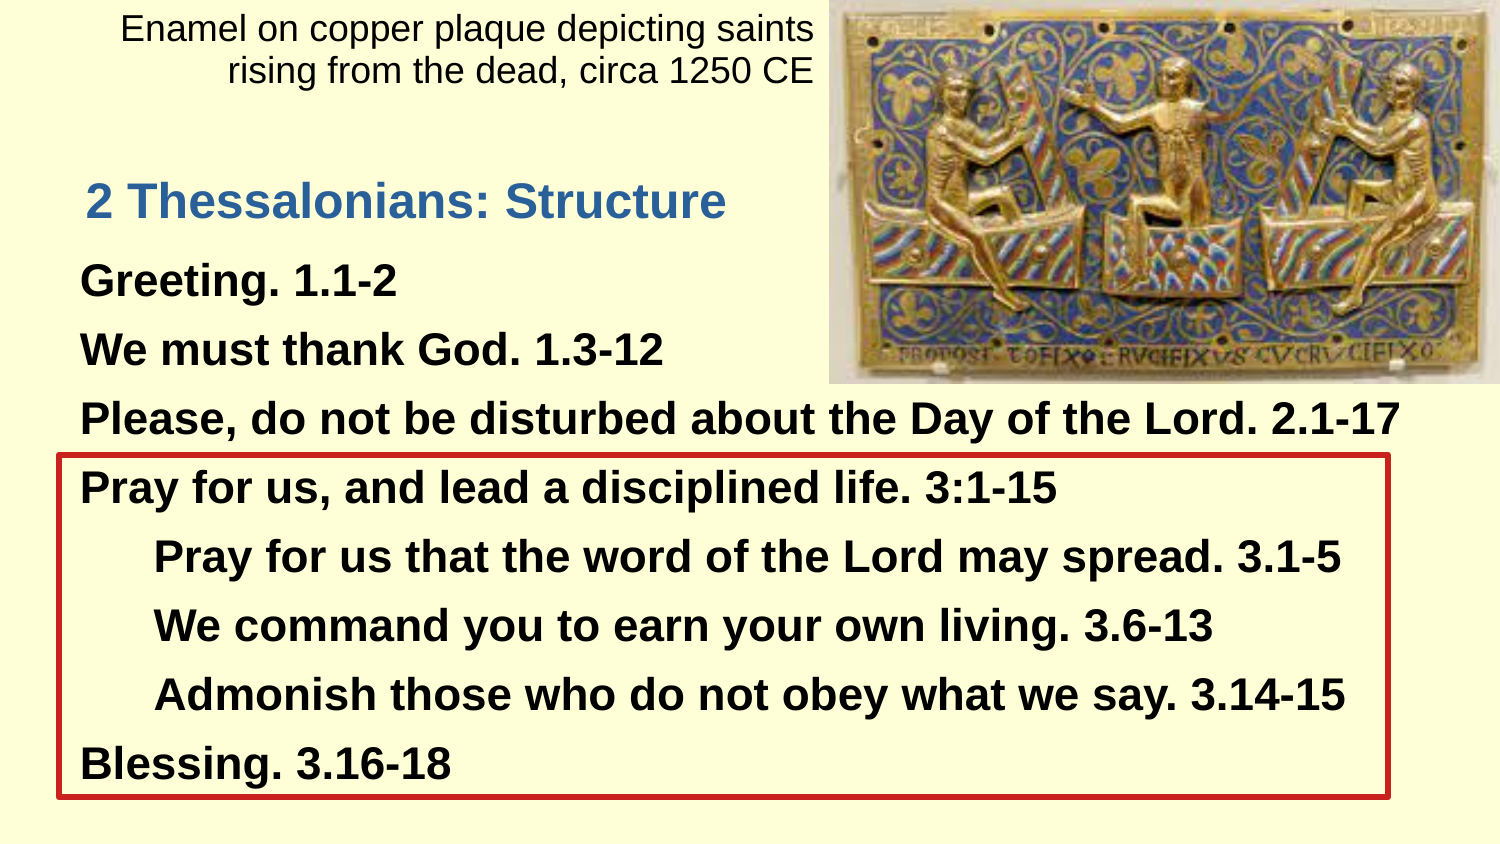

Enamel on copper plaque depicting saints rising from the dead, circa 1250 CE
2 Thessalonians: Structure
Greeting. 1.1-2
We must thank God. 1.3-12
Please, do not be disturbed about the Day of the Lord. 2.1-17
Pray for us, and lead a disciplined life. 3:1-15
	Pray for us that the word of the Lord may spread. 3.1-5
	We command you to earn your own living. 3.6-13
	Admonish those who do not obey what we say. 3.14-15
Blessing. 3.16-18